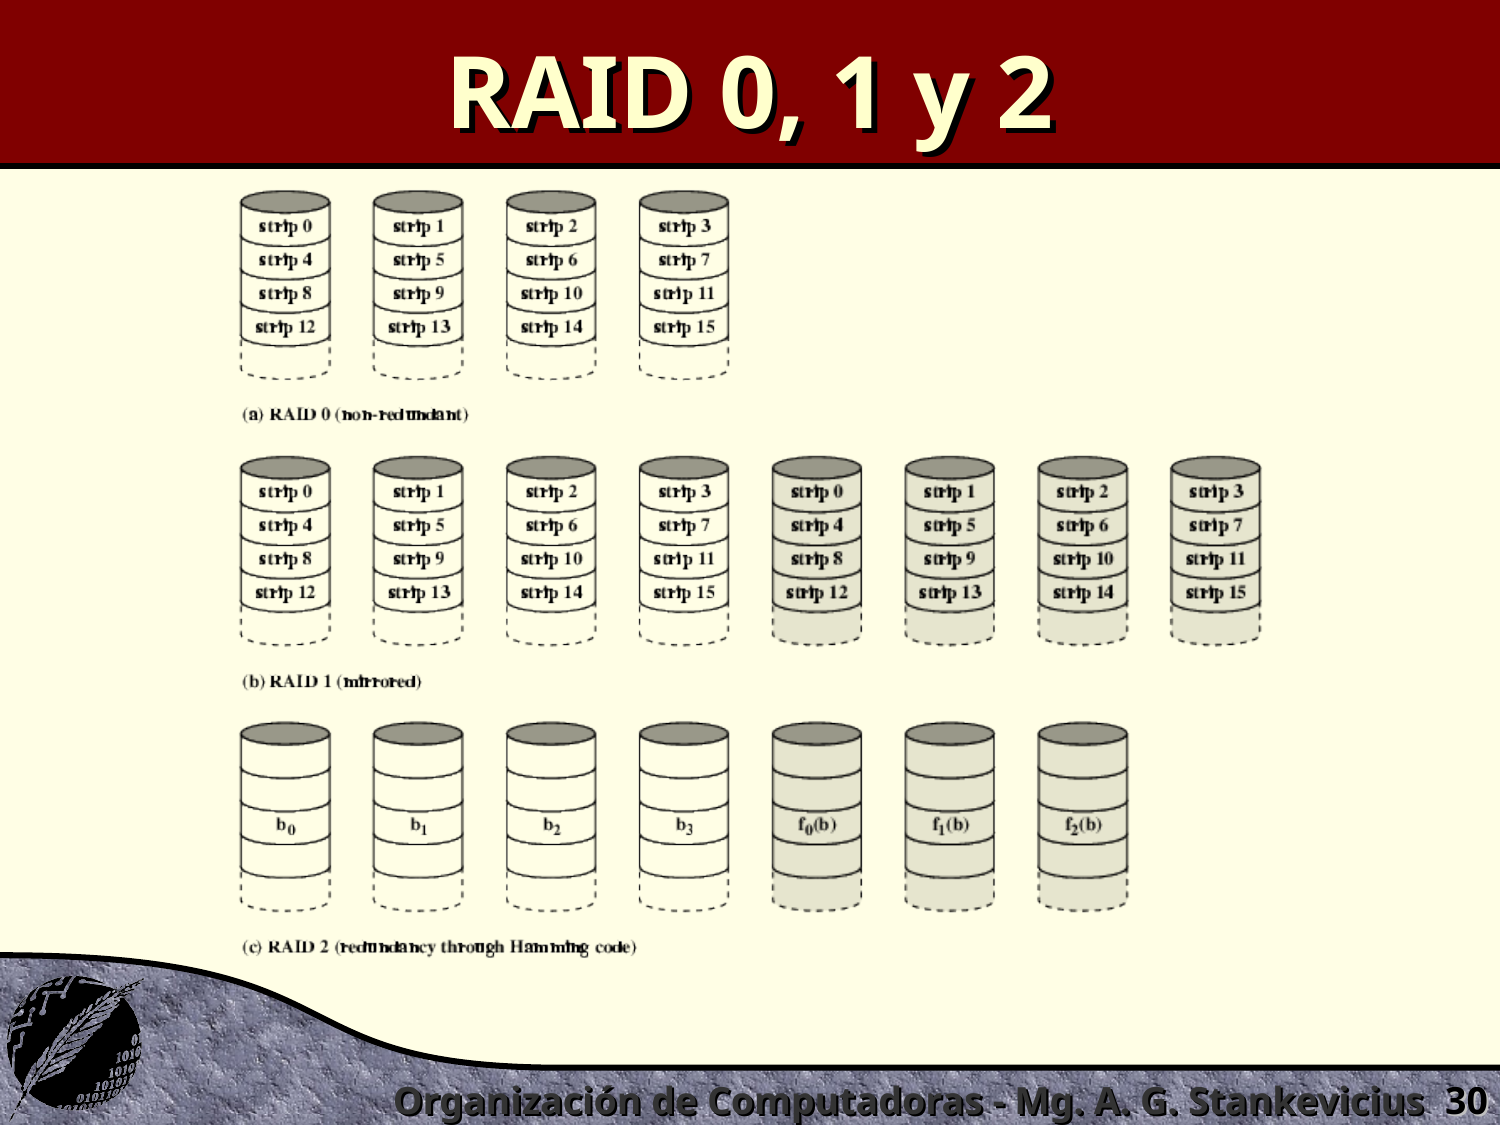

# RAID 0, 1 y 2
30